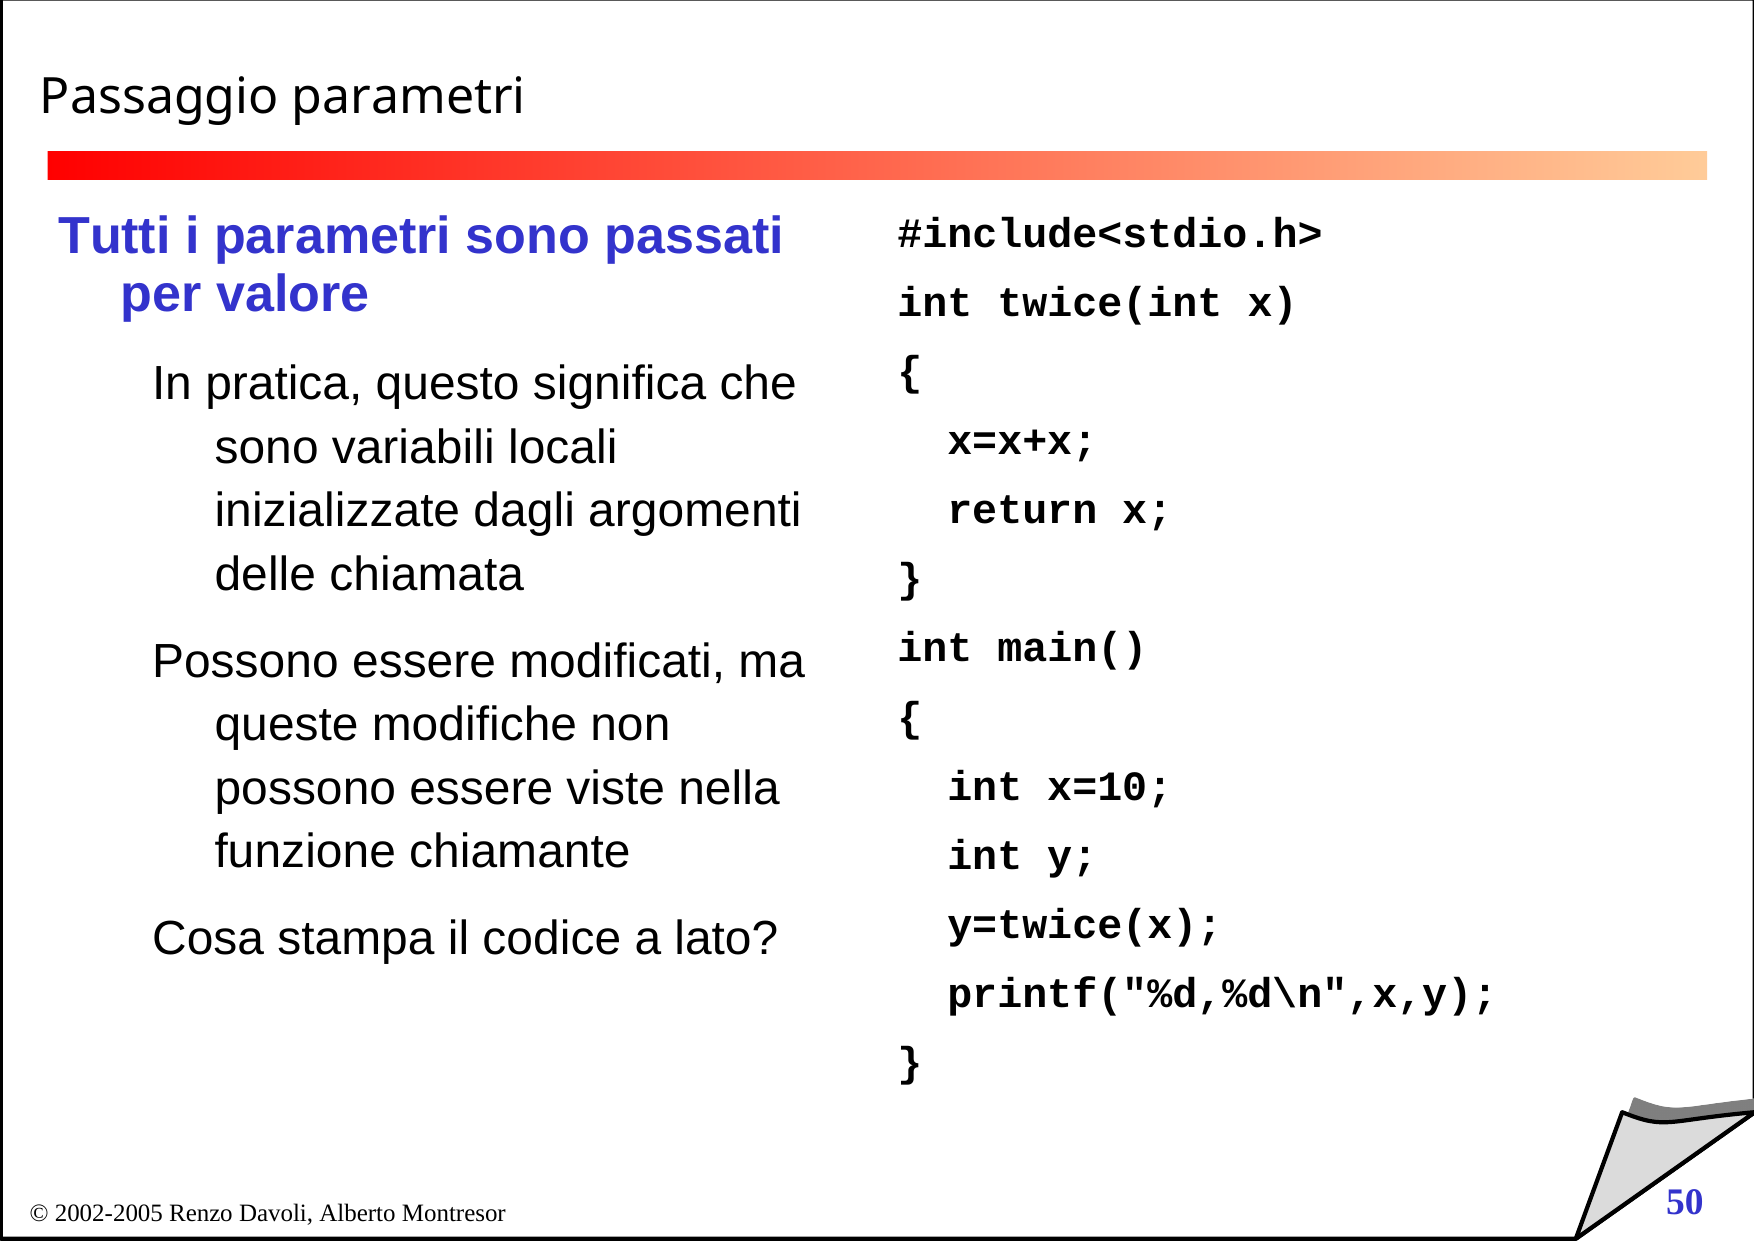

# Passaggio parametri
#include<stdio.h>
int twice(int x)
{
 x=x+x;
 return x;
}
int main()
{
 int x=10;
 int y;
 y=twice(x);
 printf("%d,%d\n",x,y);
}
Tutti i parametri sono passati per valore
In pratica, questo significa che sono variabili locali inizializzate dagli argomenti delle chiamata
Possono essere modificati, ma queste modifiche non possono essere viste nella funzione chiamante
Cosa stampa il codice a lato?